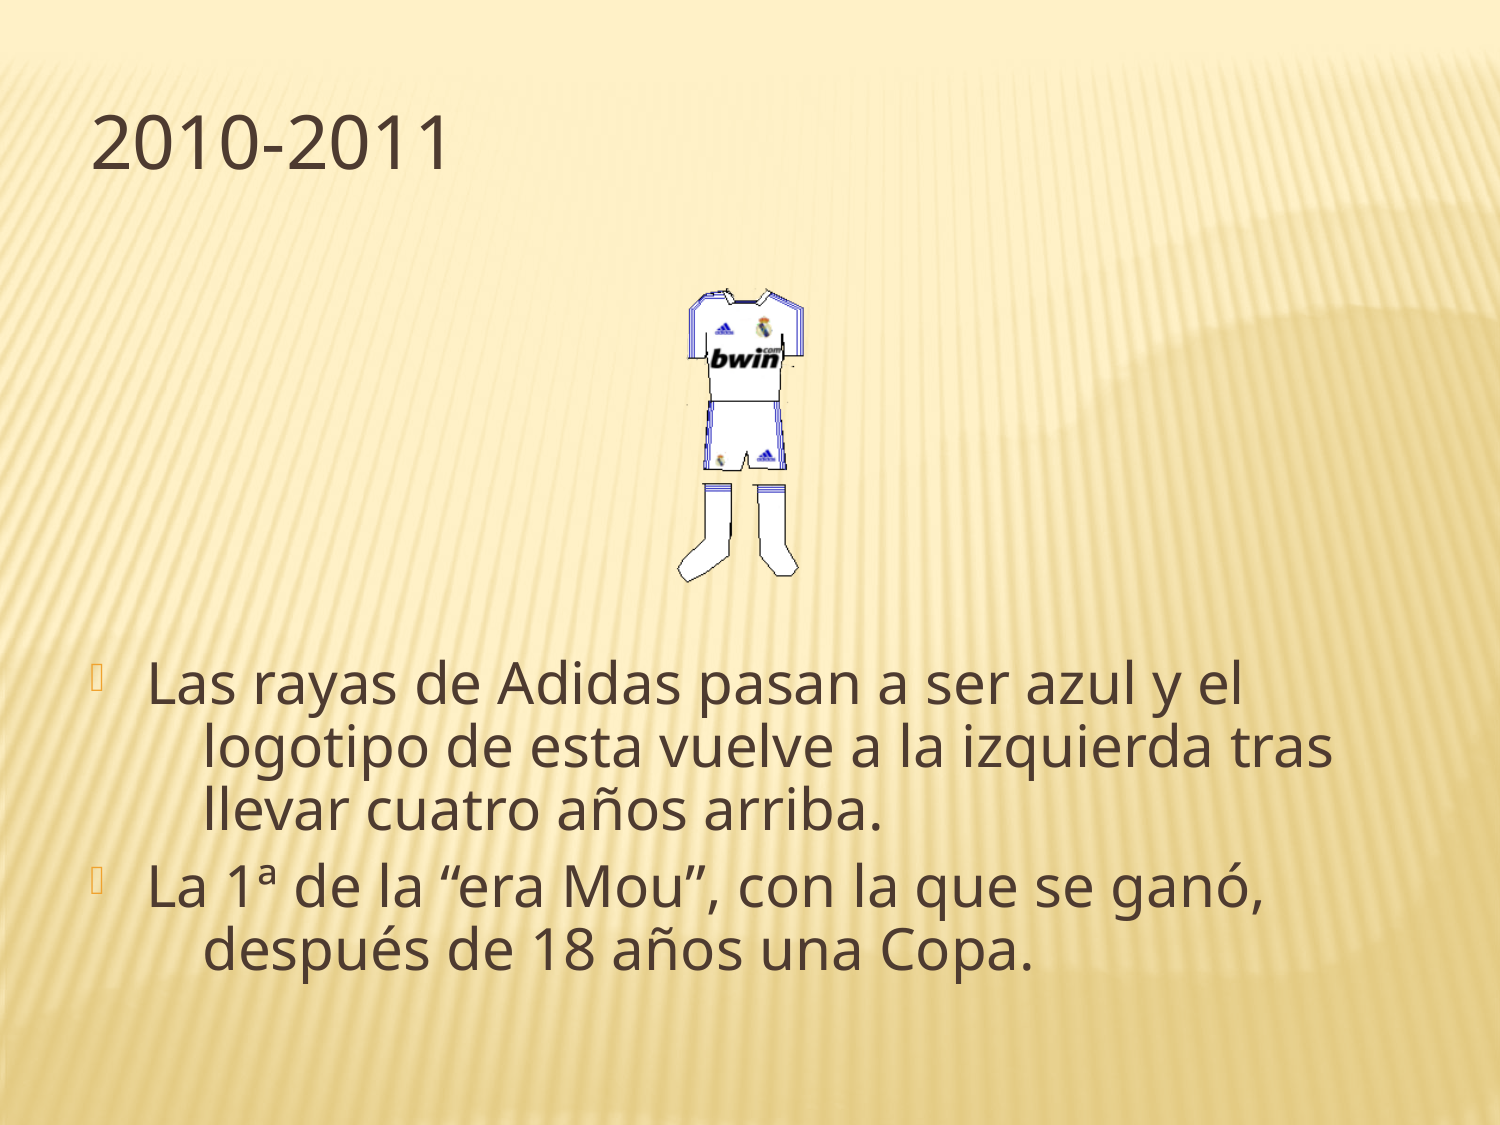

# 2010-2011
Las rayas de Adidas pasan a ser azul y el logotipo de esta vuelve a la izquierda tras llevar cuatro años arriba.
La 1ª de la “era Mou”, con la que se ganó, después de 18 años una Copa.